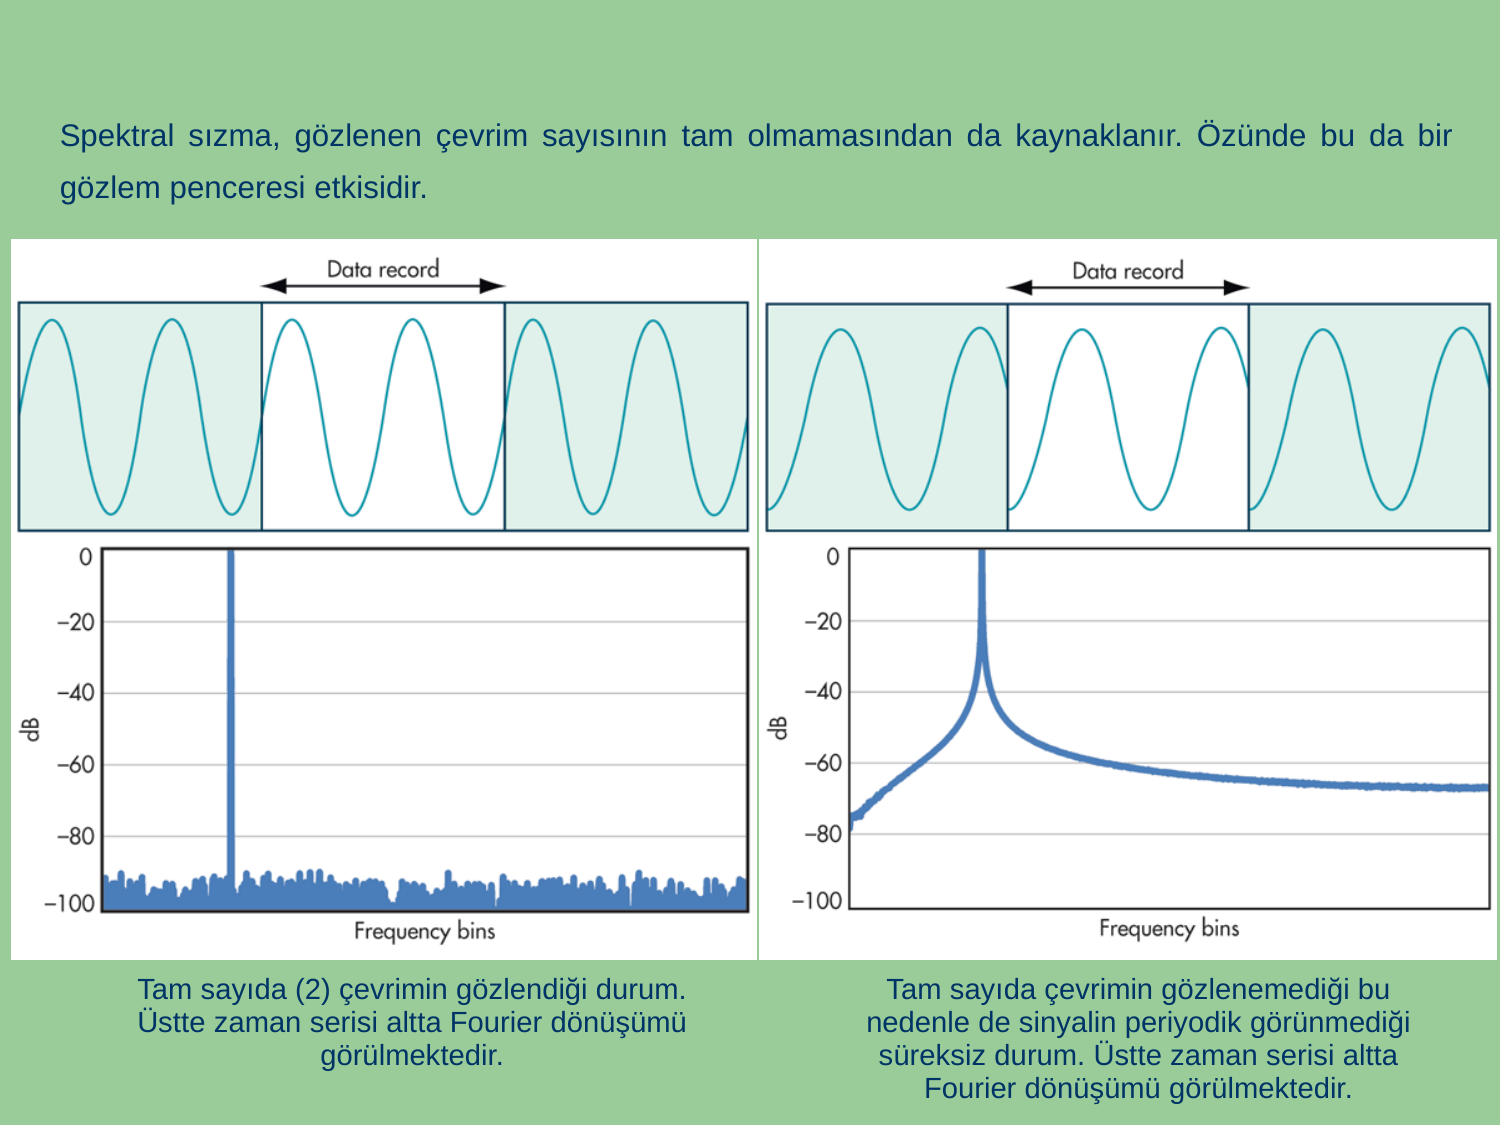

Spektral sızma, gözlenen çevrim sayısının tam olmamasından da kaynaklanır. Özünde bu da bir gözlem penceresi etkisidir.
Tam sayıda (2) çevrimin gözlendiği durum. Üstte zaman serisi altta Fourier dönüşümü görülmektedir.
Tam sayıda çevrimin gözlenemediği bu nedenle de sinyalin periyodik görünmediği süreksiz durum. Üstte zaman serisi altta Fourier dönüşümü görülmektedir.